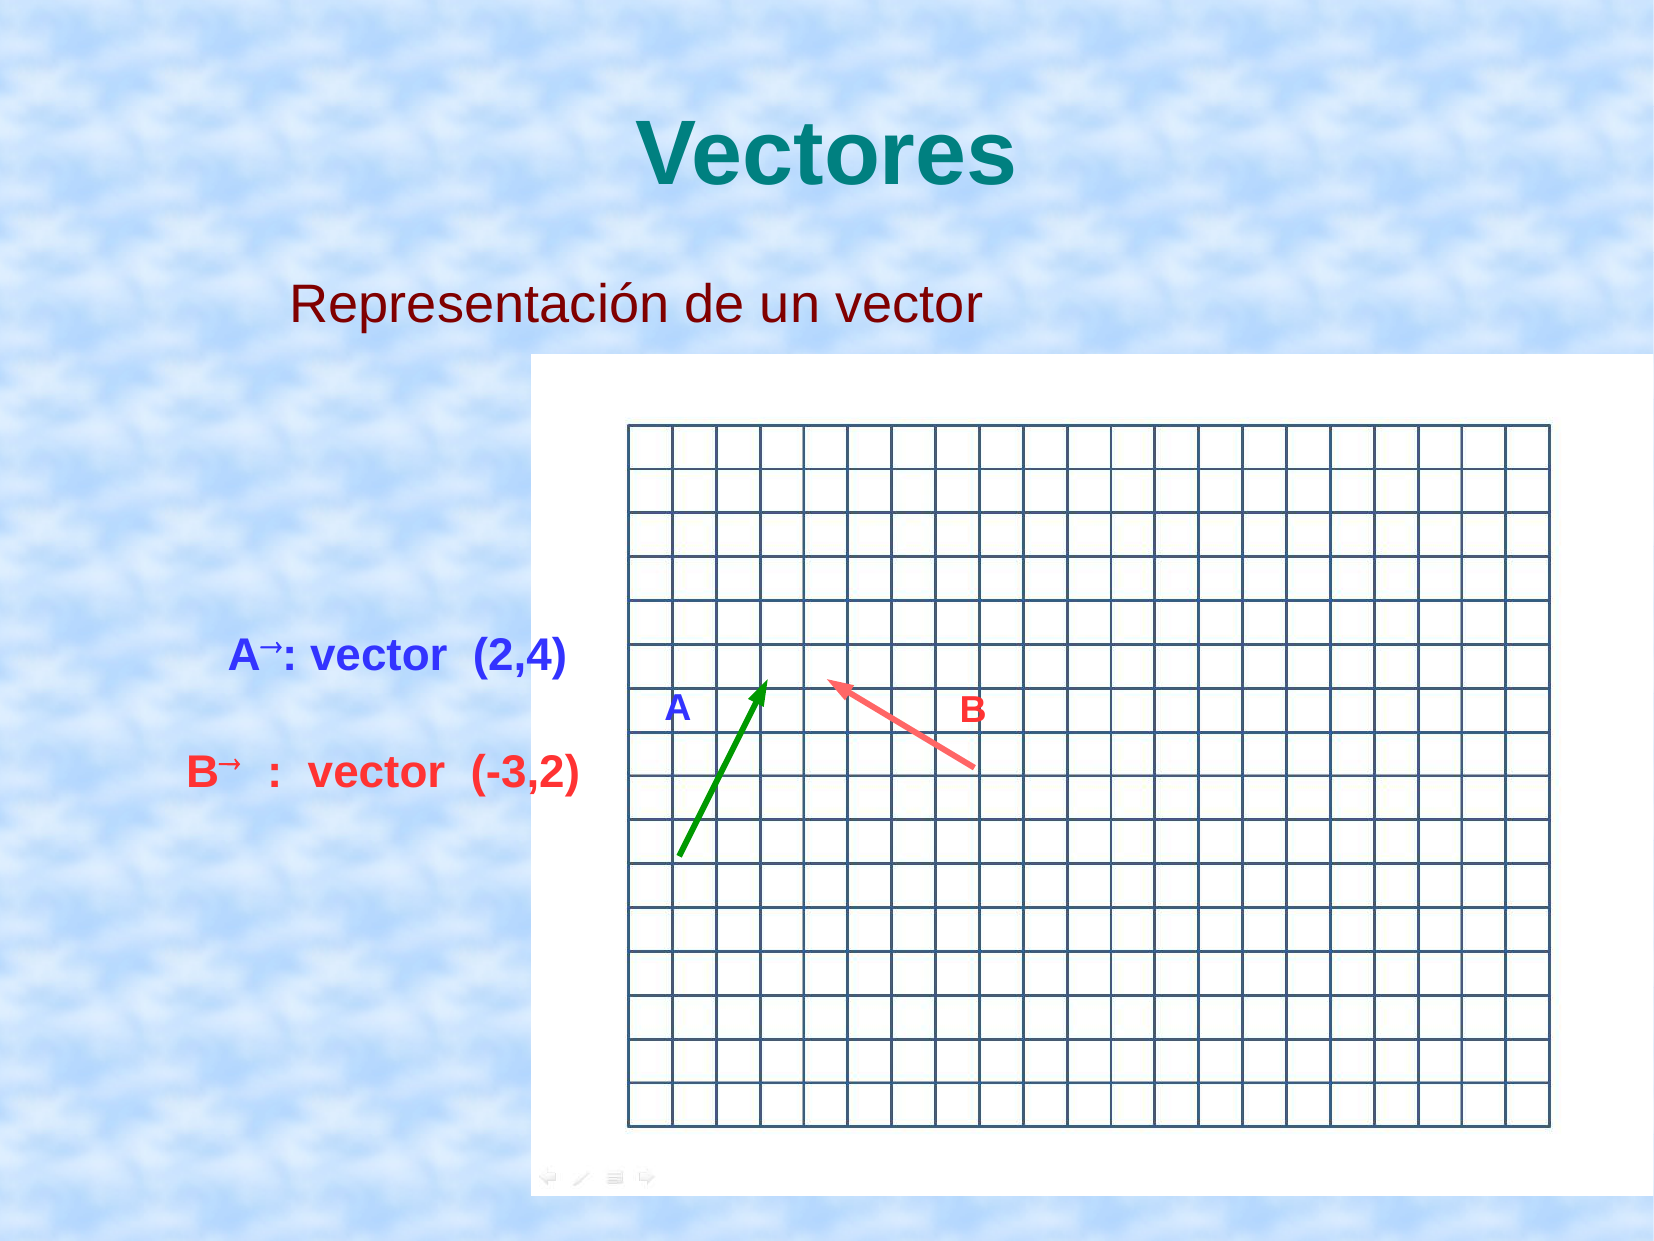

# Vectores
Representación de un vector
A®: vector (2,4)
A
B
B® : vector (-3,2)
la relación entre ω y el periodo T es
ω = 2π/T
la relación entre ω y el periodo T es
ω = 2π/T
la relación entre ω y el periodo T es
ω = 2π/T